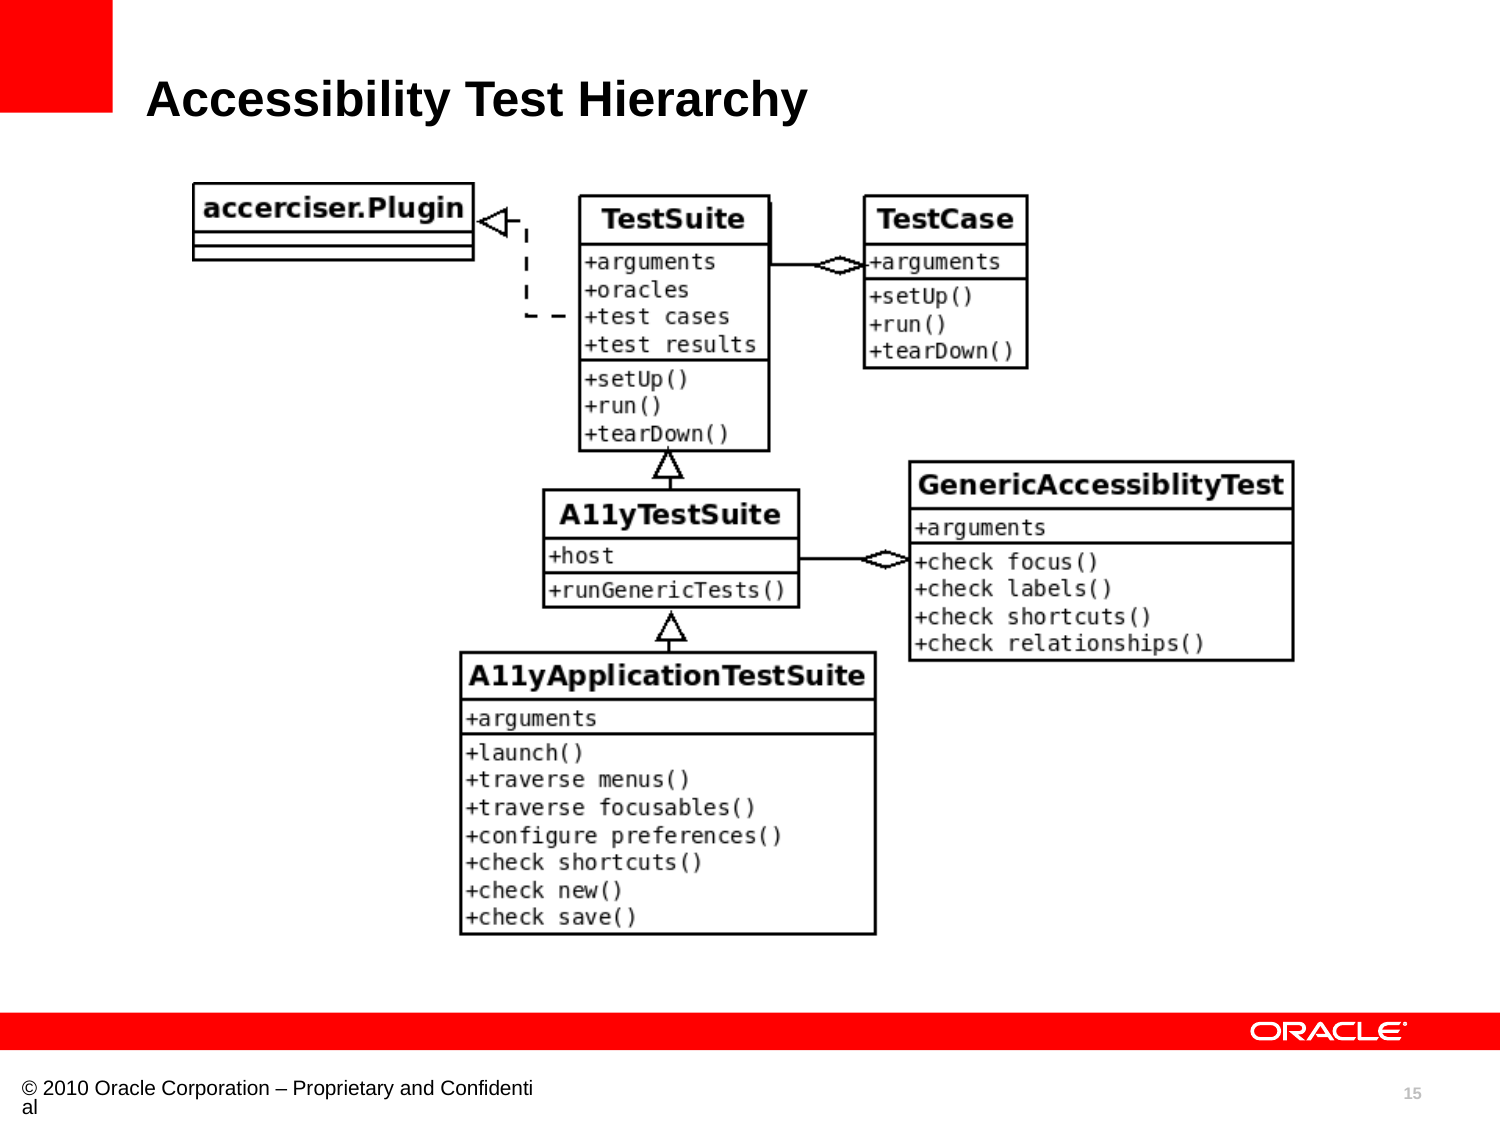

# Accessibility Test Hierarchy
© 2010 Oracle Corporation – Proprietary and Confidential